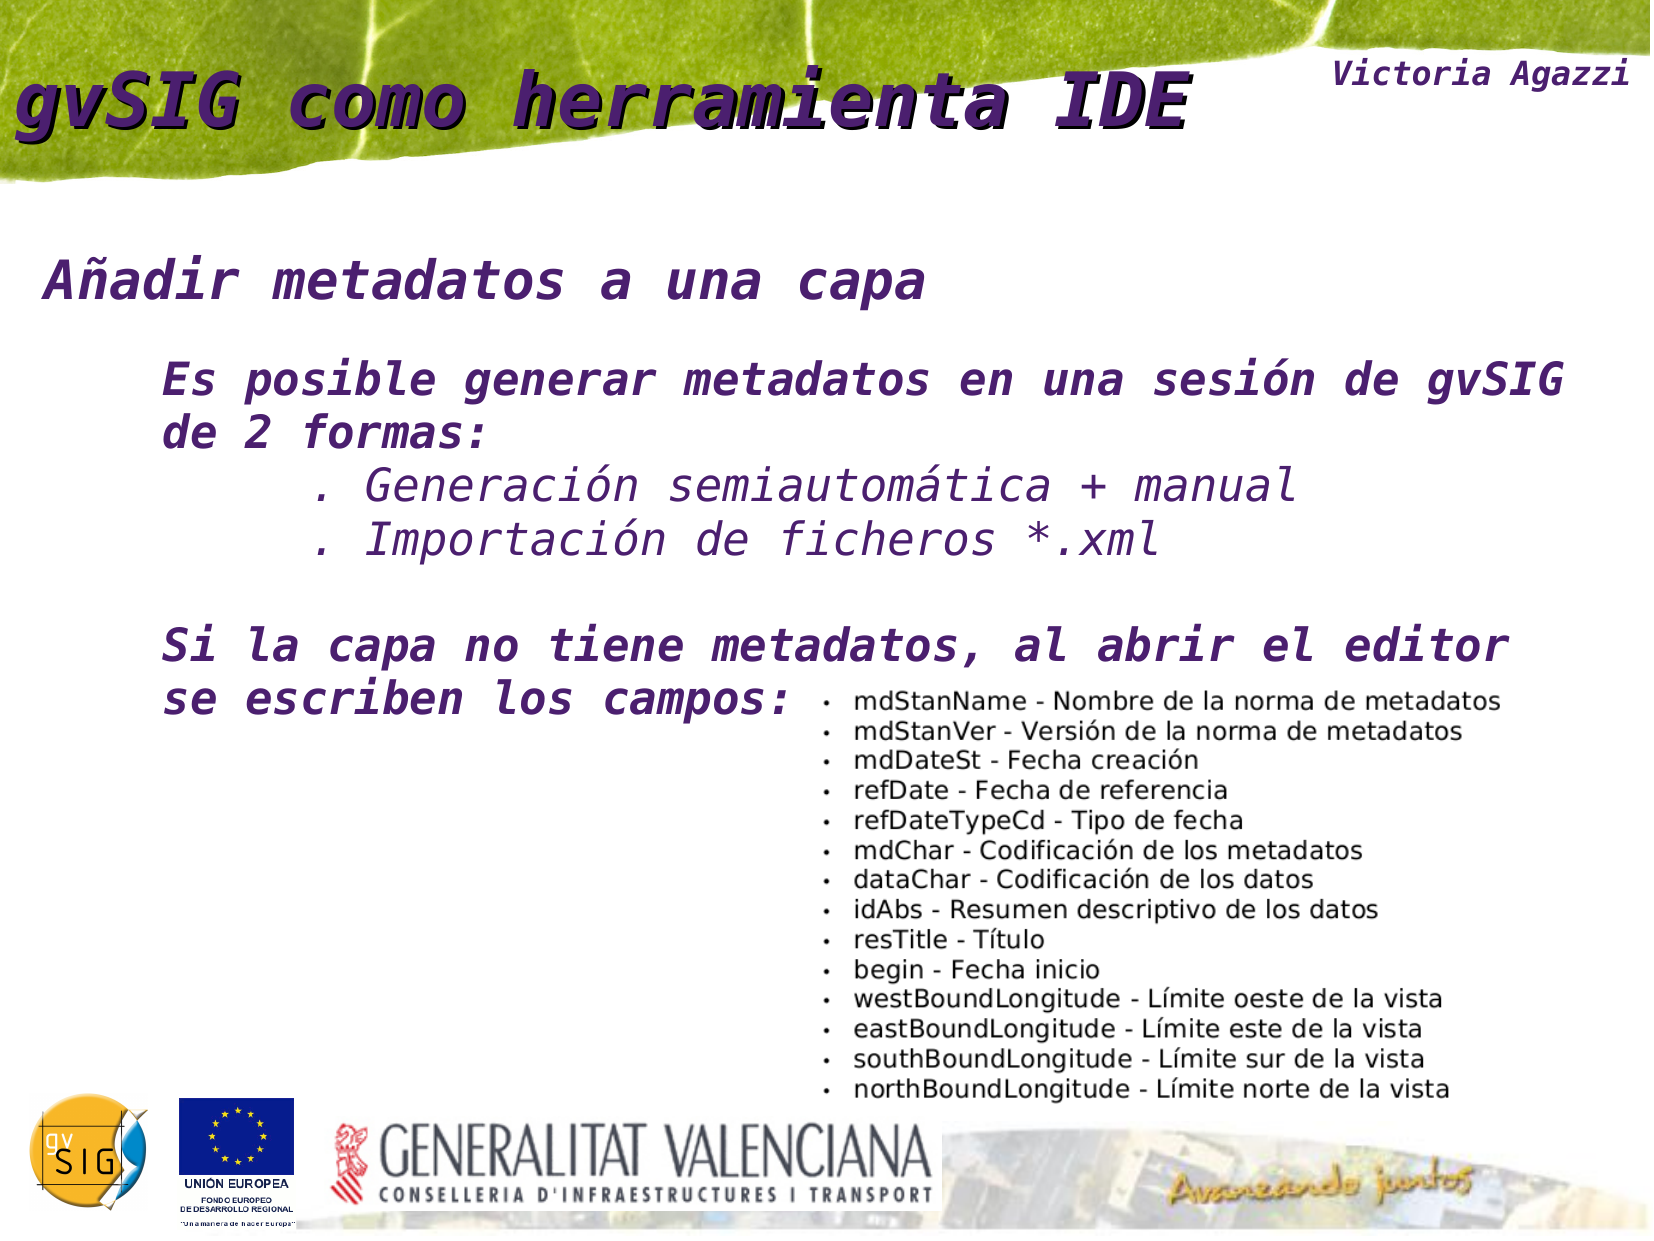

gvSIG como herramienta IDE
Victoria Agazzi
Añadir metadatos a una capa
Es posible generar metadatos en una sesión de gvSIG de 2 formas:
		. Generación semiautomática + manual
		. Importación de ficheros *.xml
Si la capa no tiene metadatos, al abrir el editor se escriben los campos: